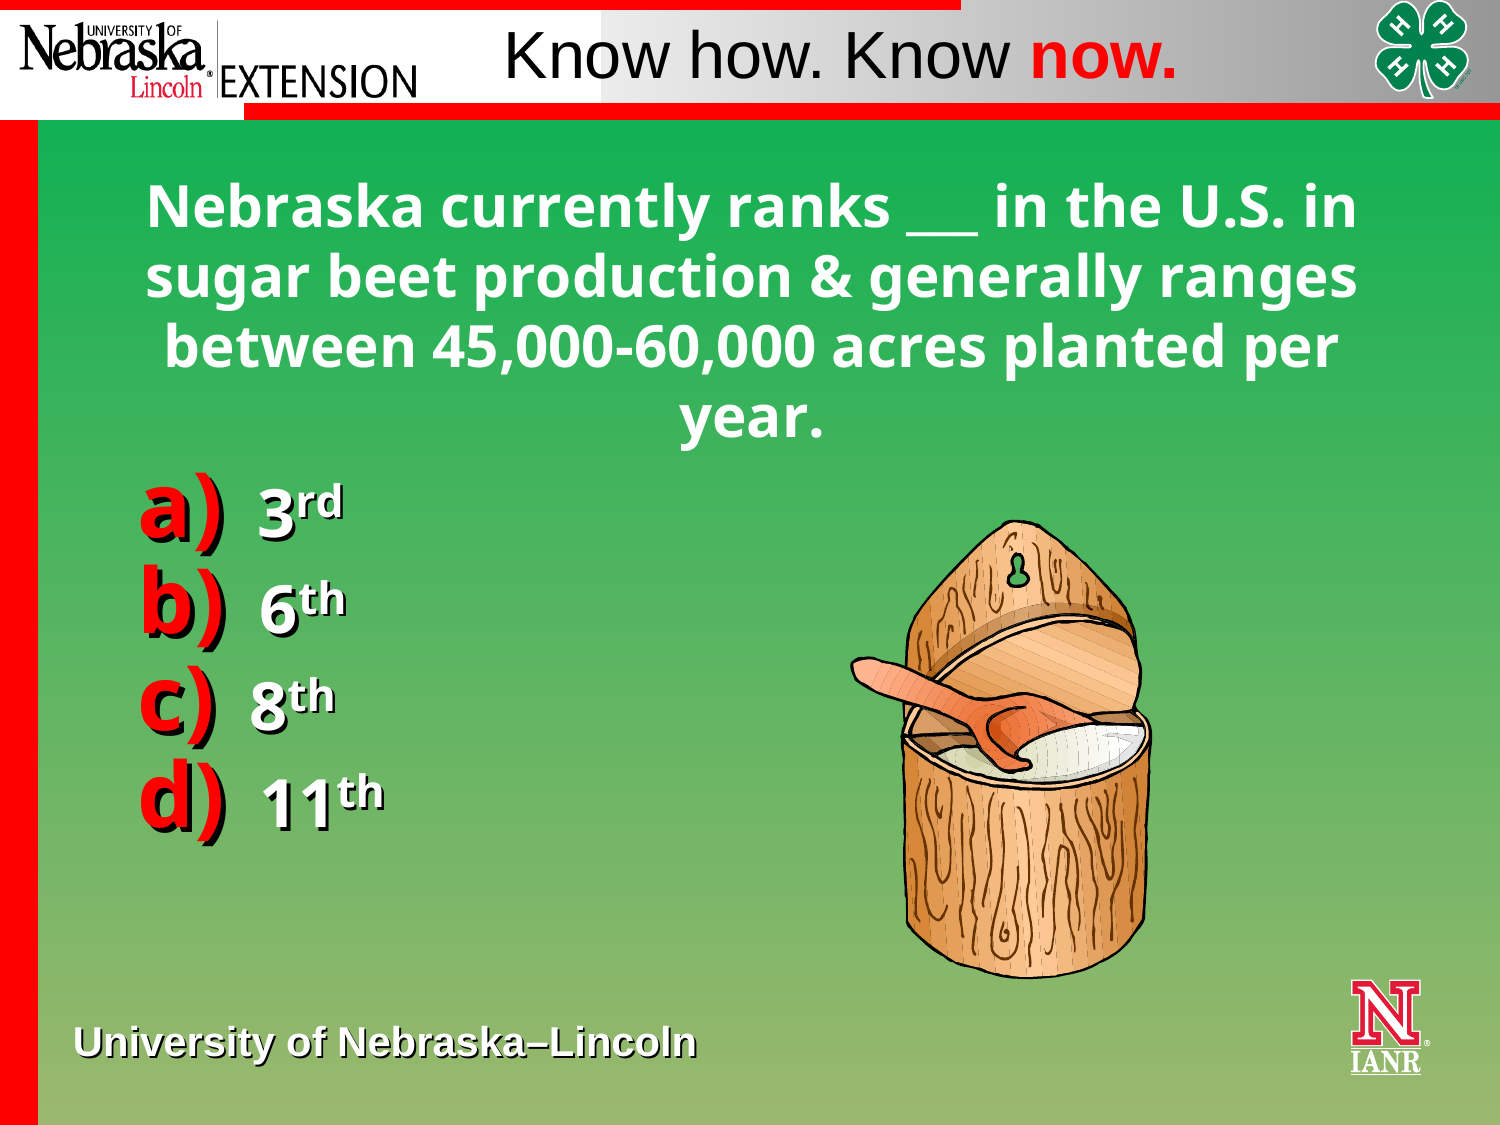

# Nebraska currently ranks ___ in the U.S. in sugar beet production & generally ranges between 45,000-60,000 acres planted per year.
 3rd
 6th
 8th
 11th